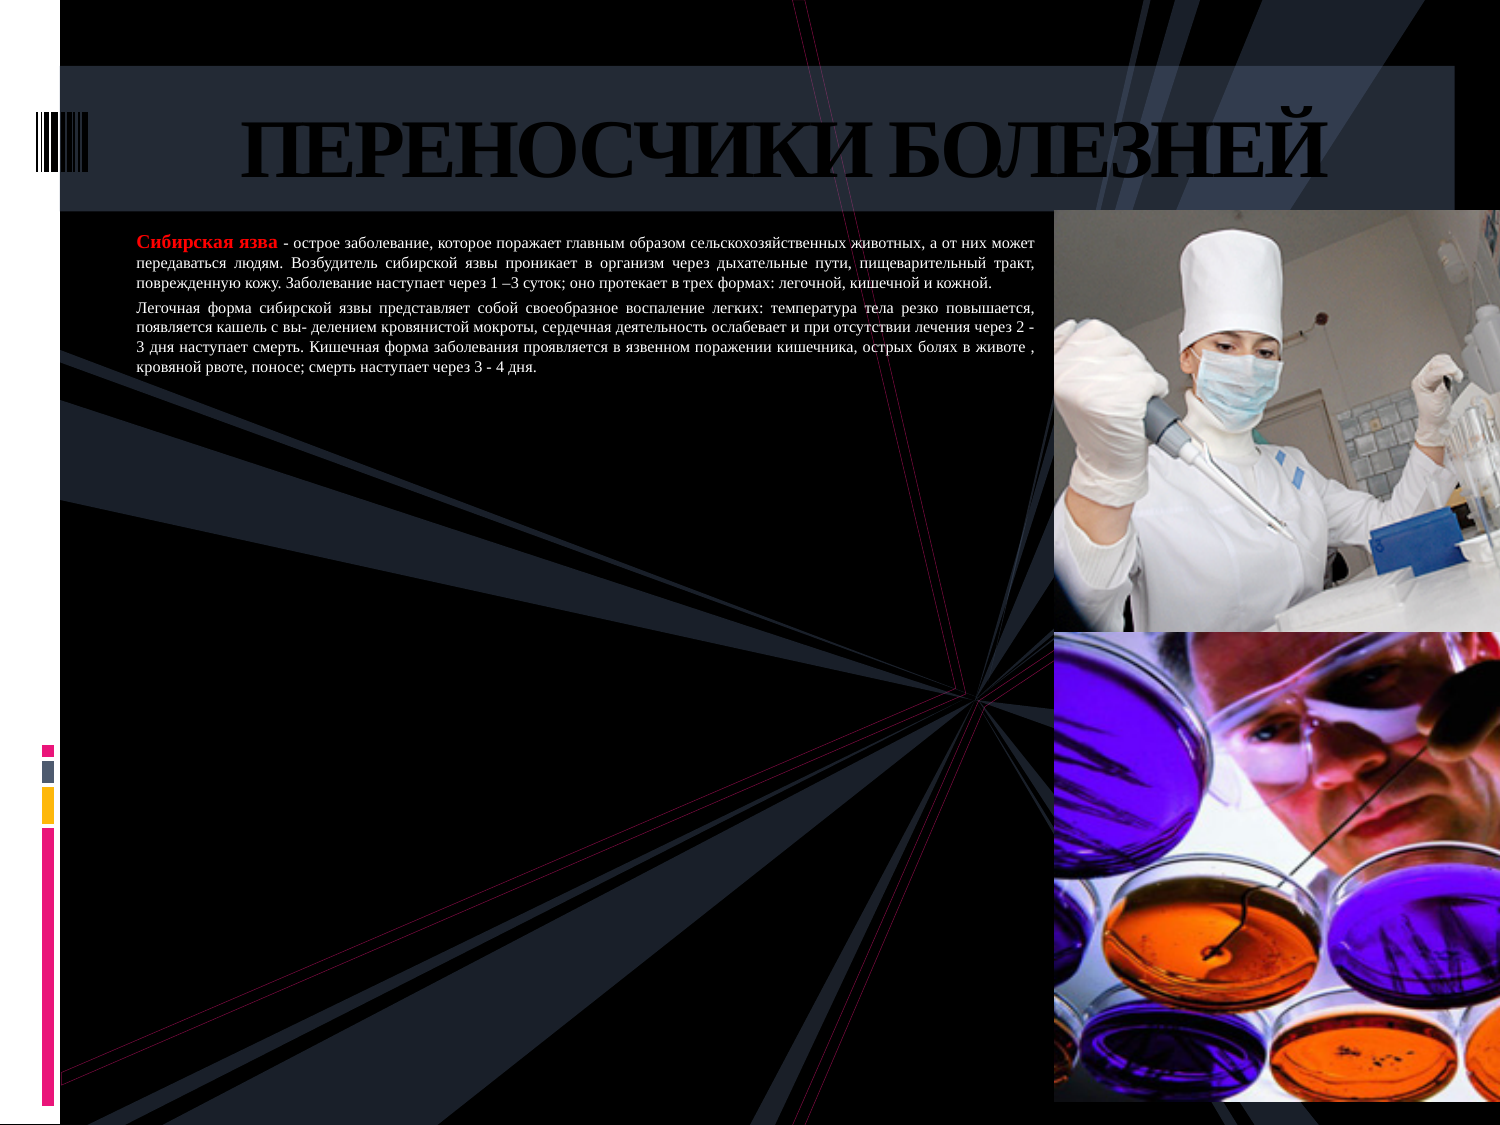

переносчики болезней
# Сибирская язва - острое заболевание, которое поражает главным образом сельскохозяйственных животных, а от них может передаваться людям. Возбудитель сибирской язвы проникает в организм через дыхательные пути, пищеварительный тракт, поврежденную кожу. Заболевание наступает через 1 –3 суток; оно протекает в трех формах: легочной, кишечной и кожной.
Легочная форма сибирской язвы представляет собой своеобразное воспаление легких: температура тела резко повышается, появляется кашель с вы- делением кровянистой мокроты, сердечная деятельность ослабевает и при отсутствии лечения через 2 - 3 дня наступает смерть. Кишечная форма заболевания проявляется в язвенном поражении кишечника, острых болях в животе , кровяной рвоте, поносе; смерть наступает через 3 - 4 дня.